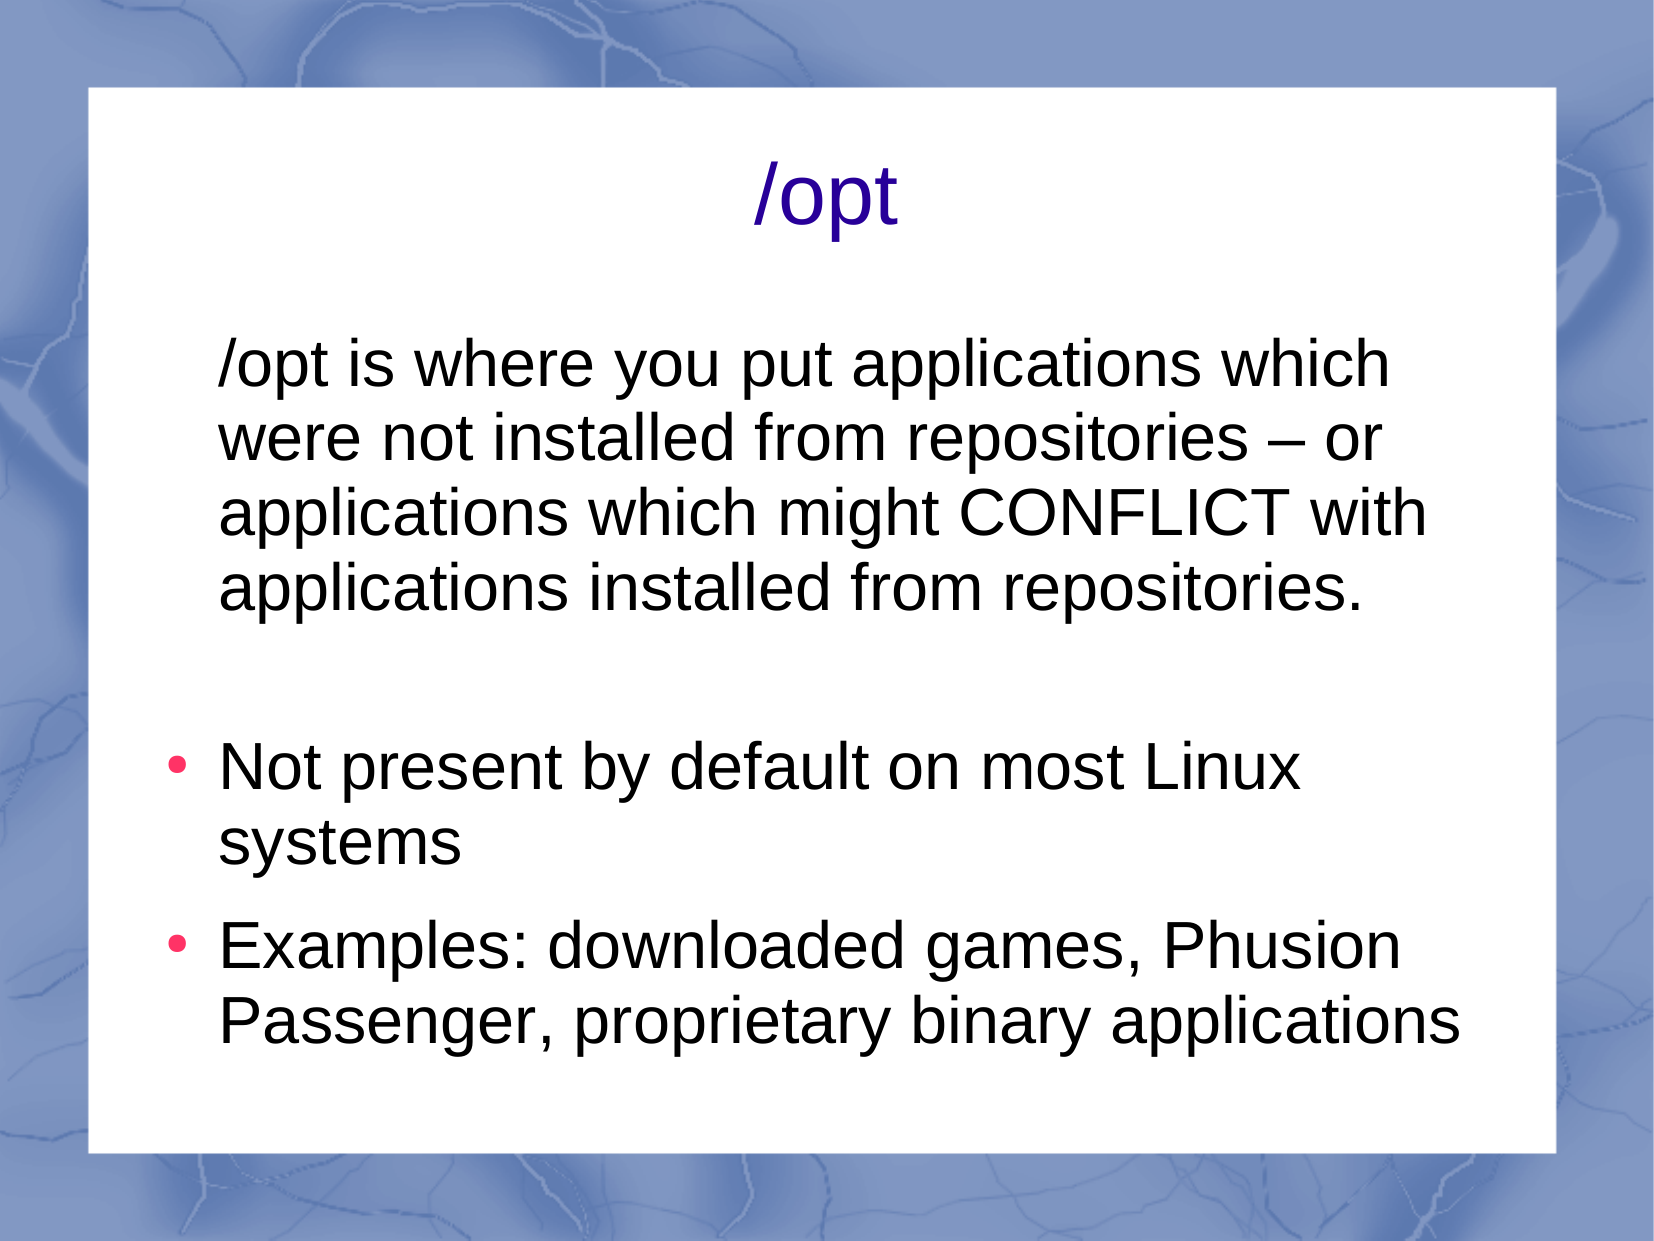

# /opt
/opt is where you put applications which were not installed from repositories – or applications which might CONFLICT with applications installed from repositories.
Not present by default on most Linux systems
Examples: downloaded games, Phusion Passenger, proprietary binary applications